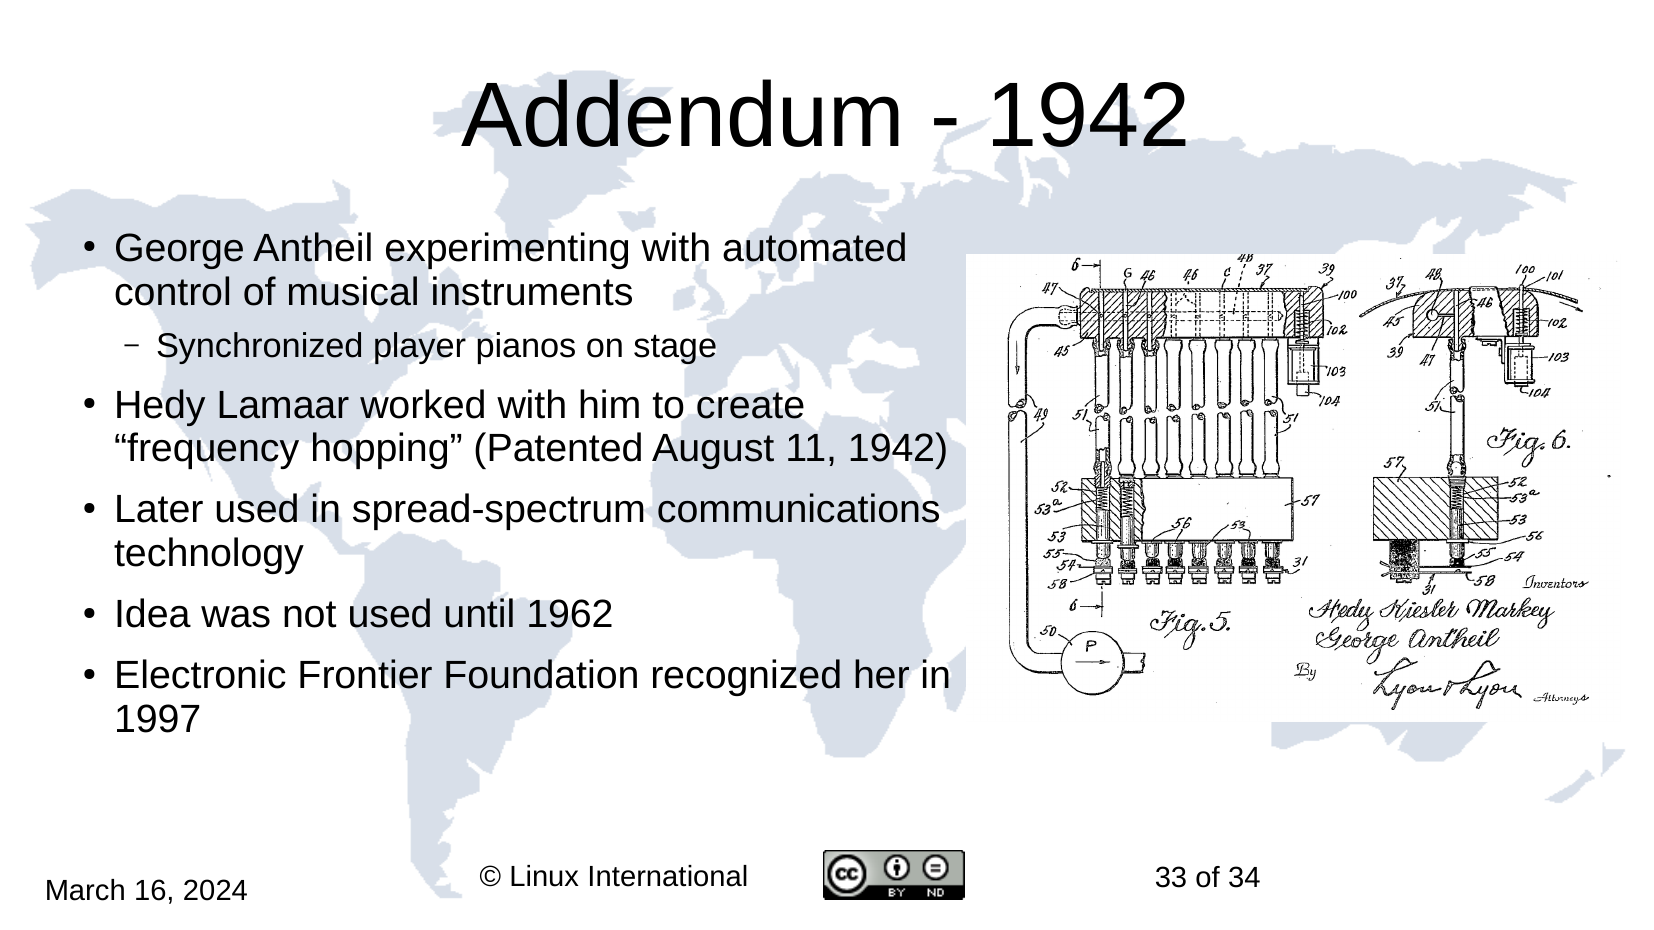

# Addendum - 1942
George Antheil experimenting with automated control of musical instruments
Synchronized player pianos on stage
Hedy Lamaar worked with him to create “frequency hopping” (Patented August 11, 1942)
Later used in spread-spectrum communications technology
Idea was not used until 1962
Electronic Frontier Foundation recognized her in 1997